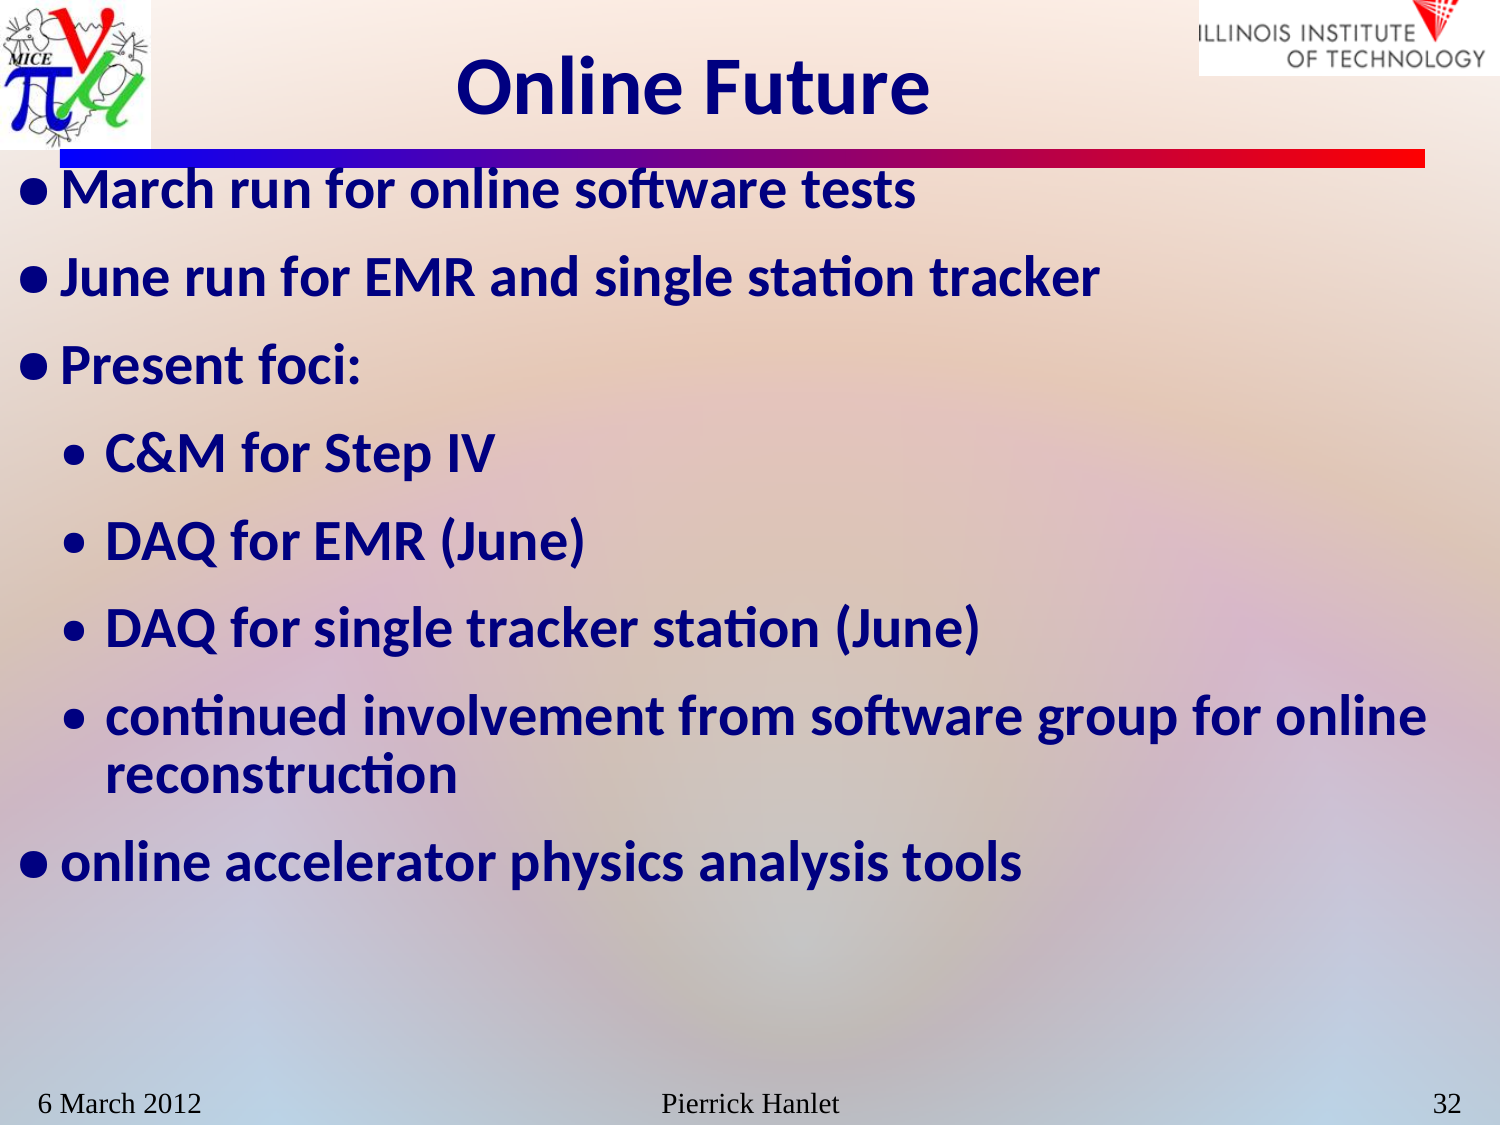

# Online Future
March run for online software tests
June run for EMR and single station tracker
Present foci:
C&M for Step IV
DAQ for EMR (June)
DAQ for single tracker station (June)
continued involvement from software group for online reconstruction
online accelerator physics analysis tools
32